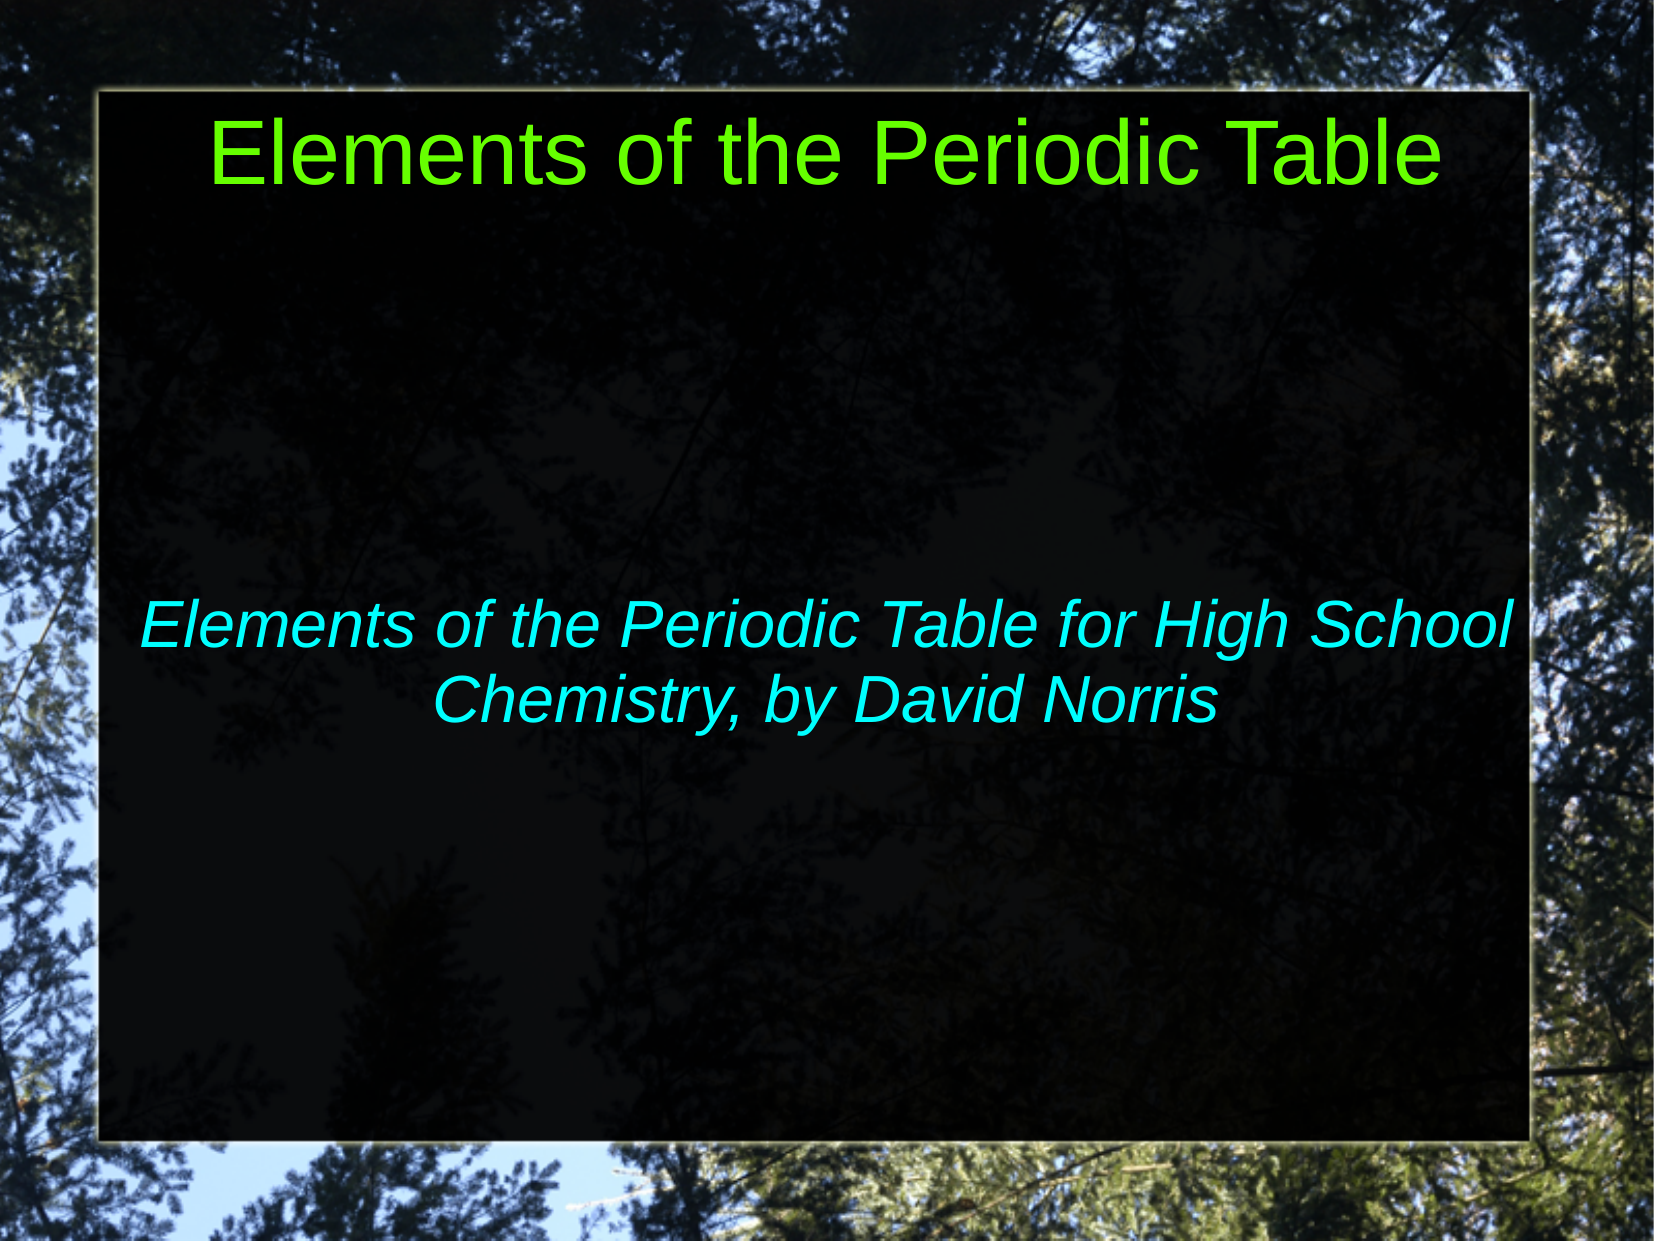

# Elements of the Periodic Table
Elements of the Periodic Table for High School Chemistry, by David Norris